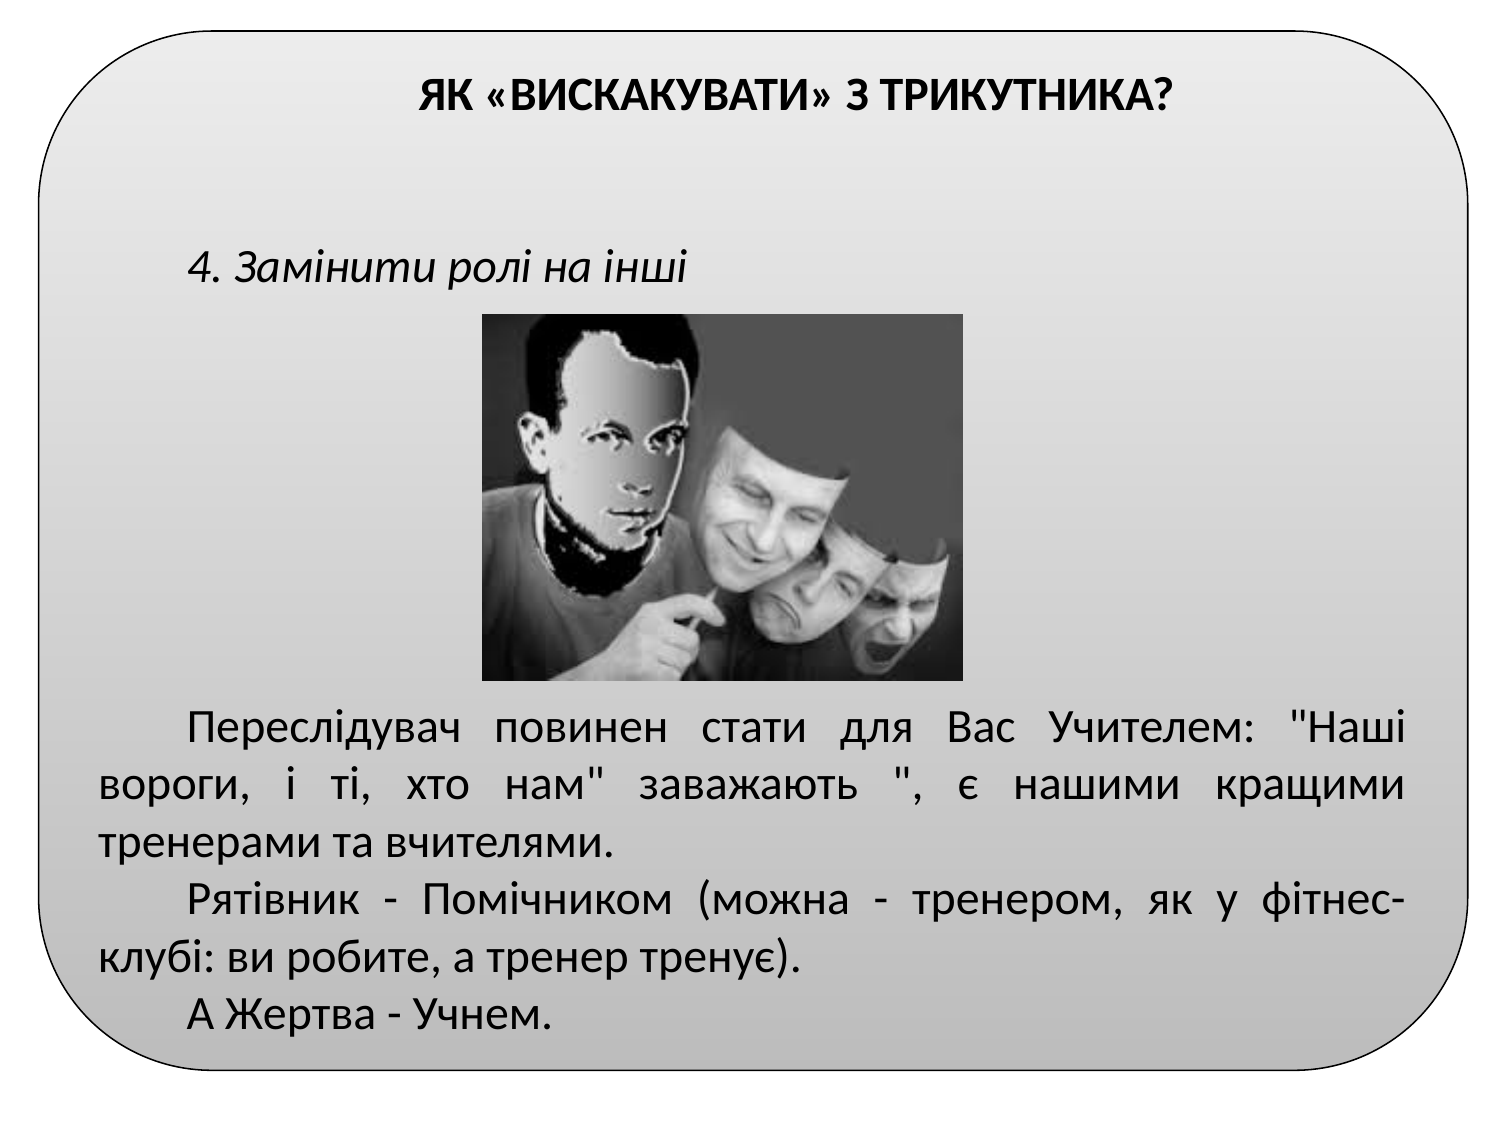

ЯК «ВИСКАКУВАТИ» З ТРИКУТНИКА?
4. Замінити ролі на інші
Переслідувач повинен стати для Вас Учителем: "Наші вороги, і ті, хто нам" заважають ", є нашими кращими тренерами та вчителями.
Рятівник - Помічником (можна - тренером, як у фітнес-клубі: ви робите, а тренер тренує).
А Жертва - Учнем.